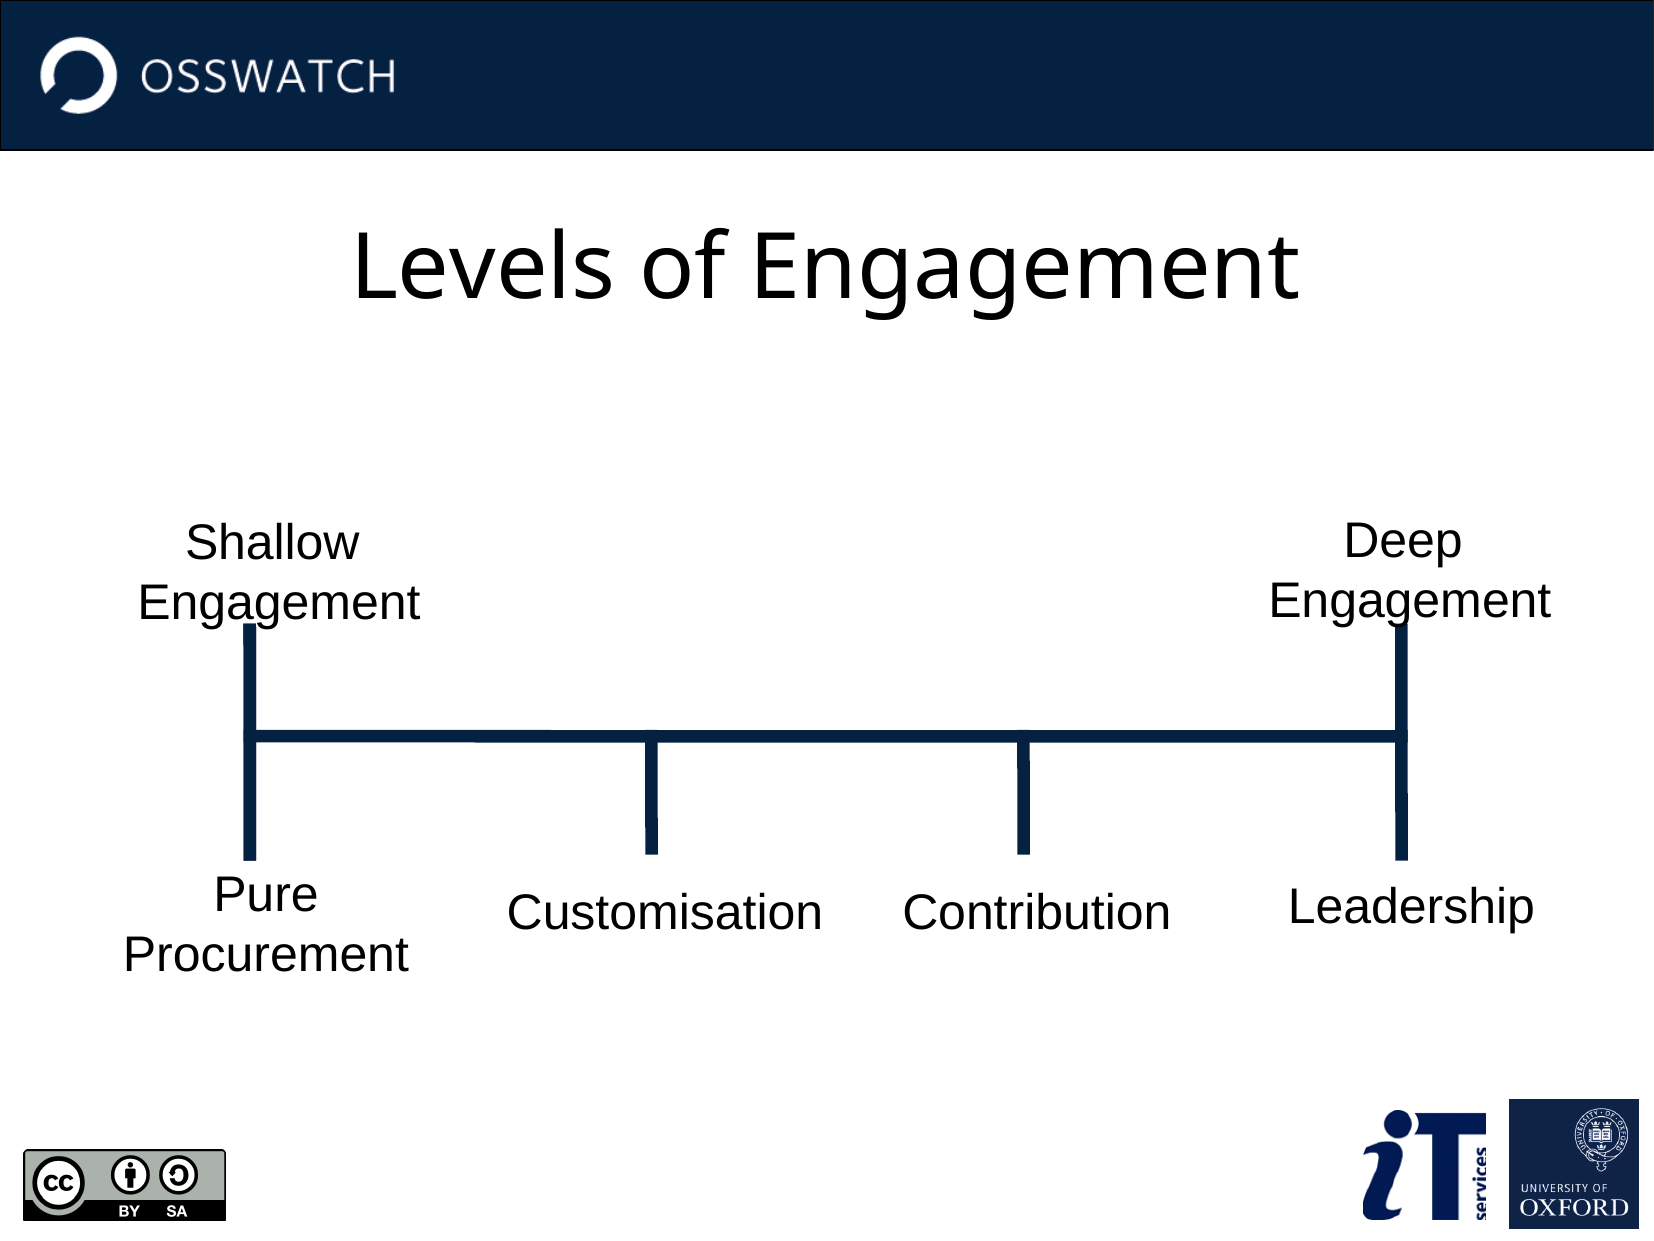

# Levels of Engagement
Deep
Engagement
Shallow
Engagement
Pure
Procurement
Leadership
Customisation
Contribution